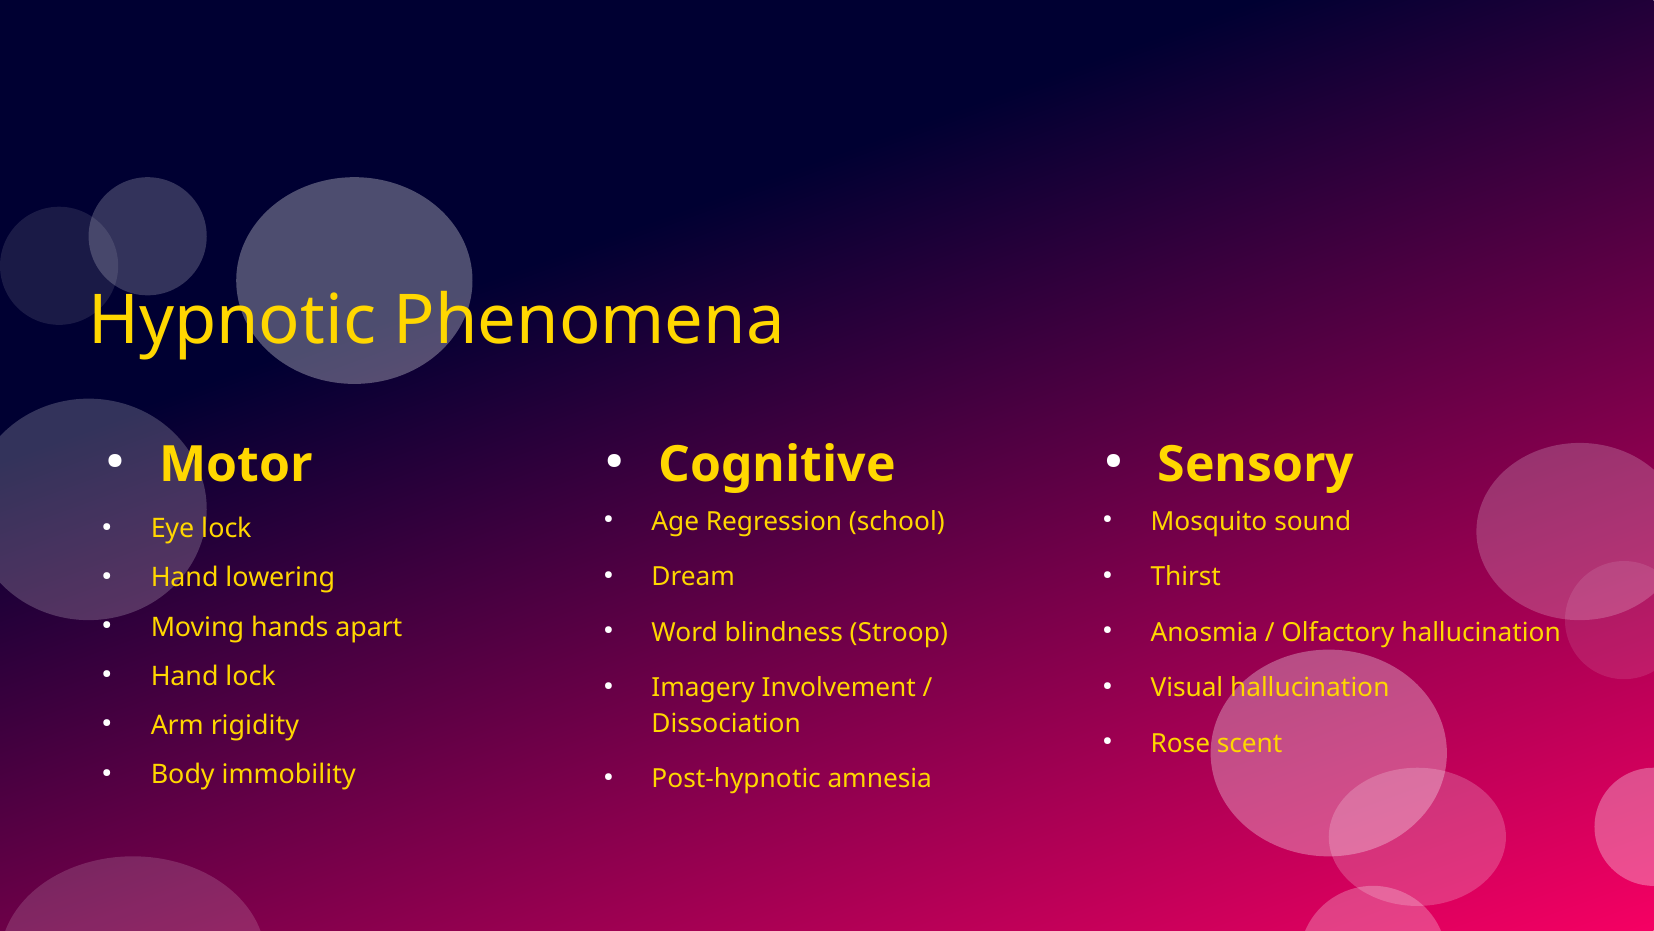

# Hypnotic Phenomena
Motor
Cognitive
Sensory
Eye lock
Hand lowering
Moving hands apart
Hand lock
Arm rigidity
Body immobility
Age Regression (school)
Dream
Word blindness (Stroop)
Imagery Involvement / Dissociation
Post-hypnotic amnesia
Mosquito sound
Thirst
Anosmia / Olfactory hallucination
Visual hallucination
Rose scent